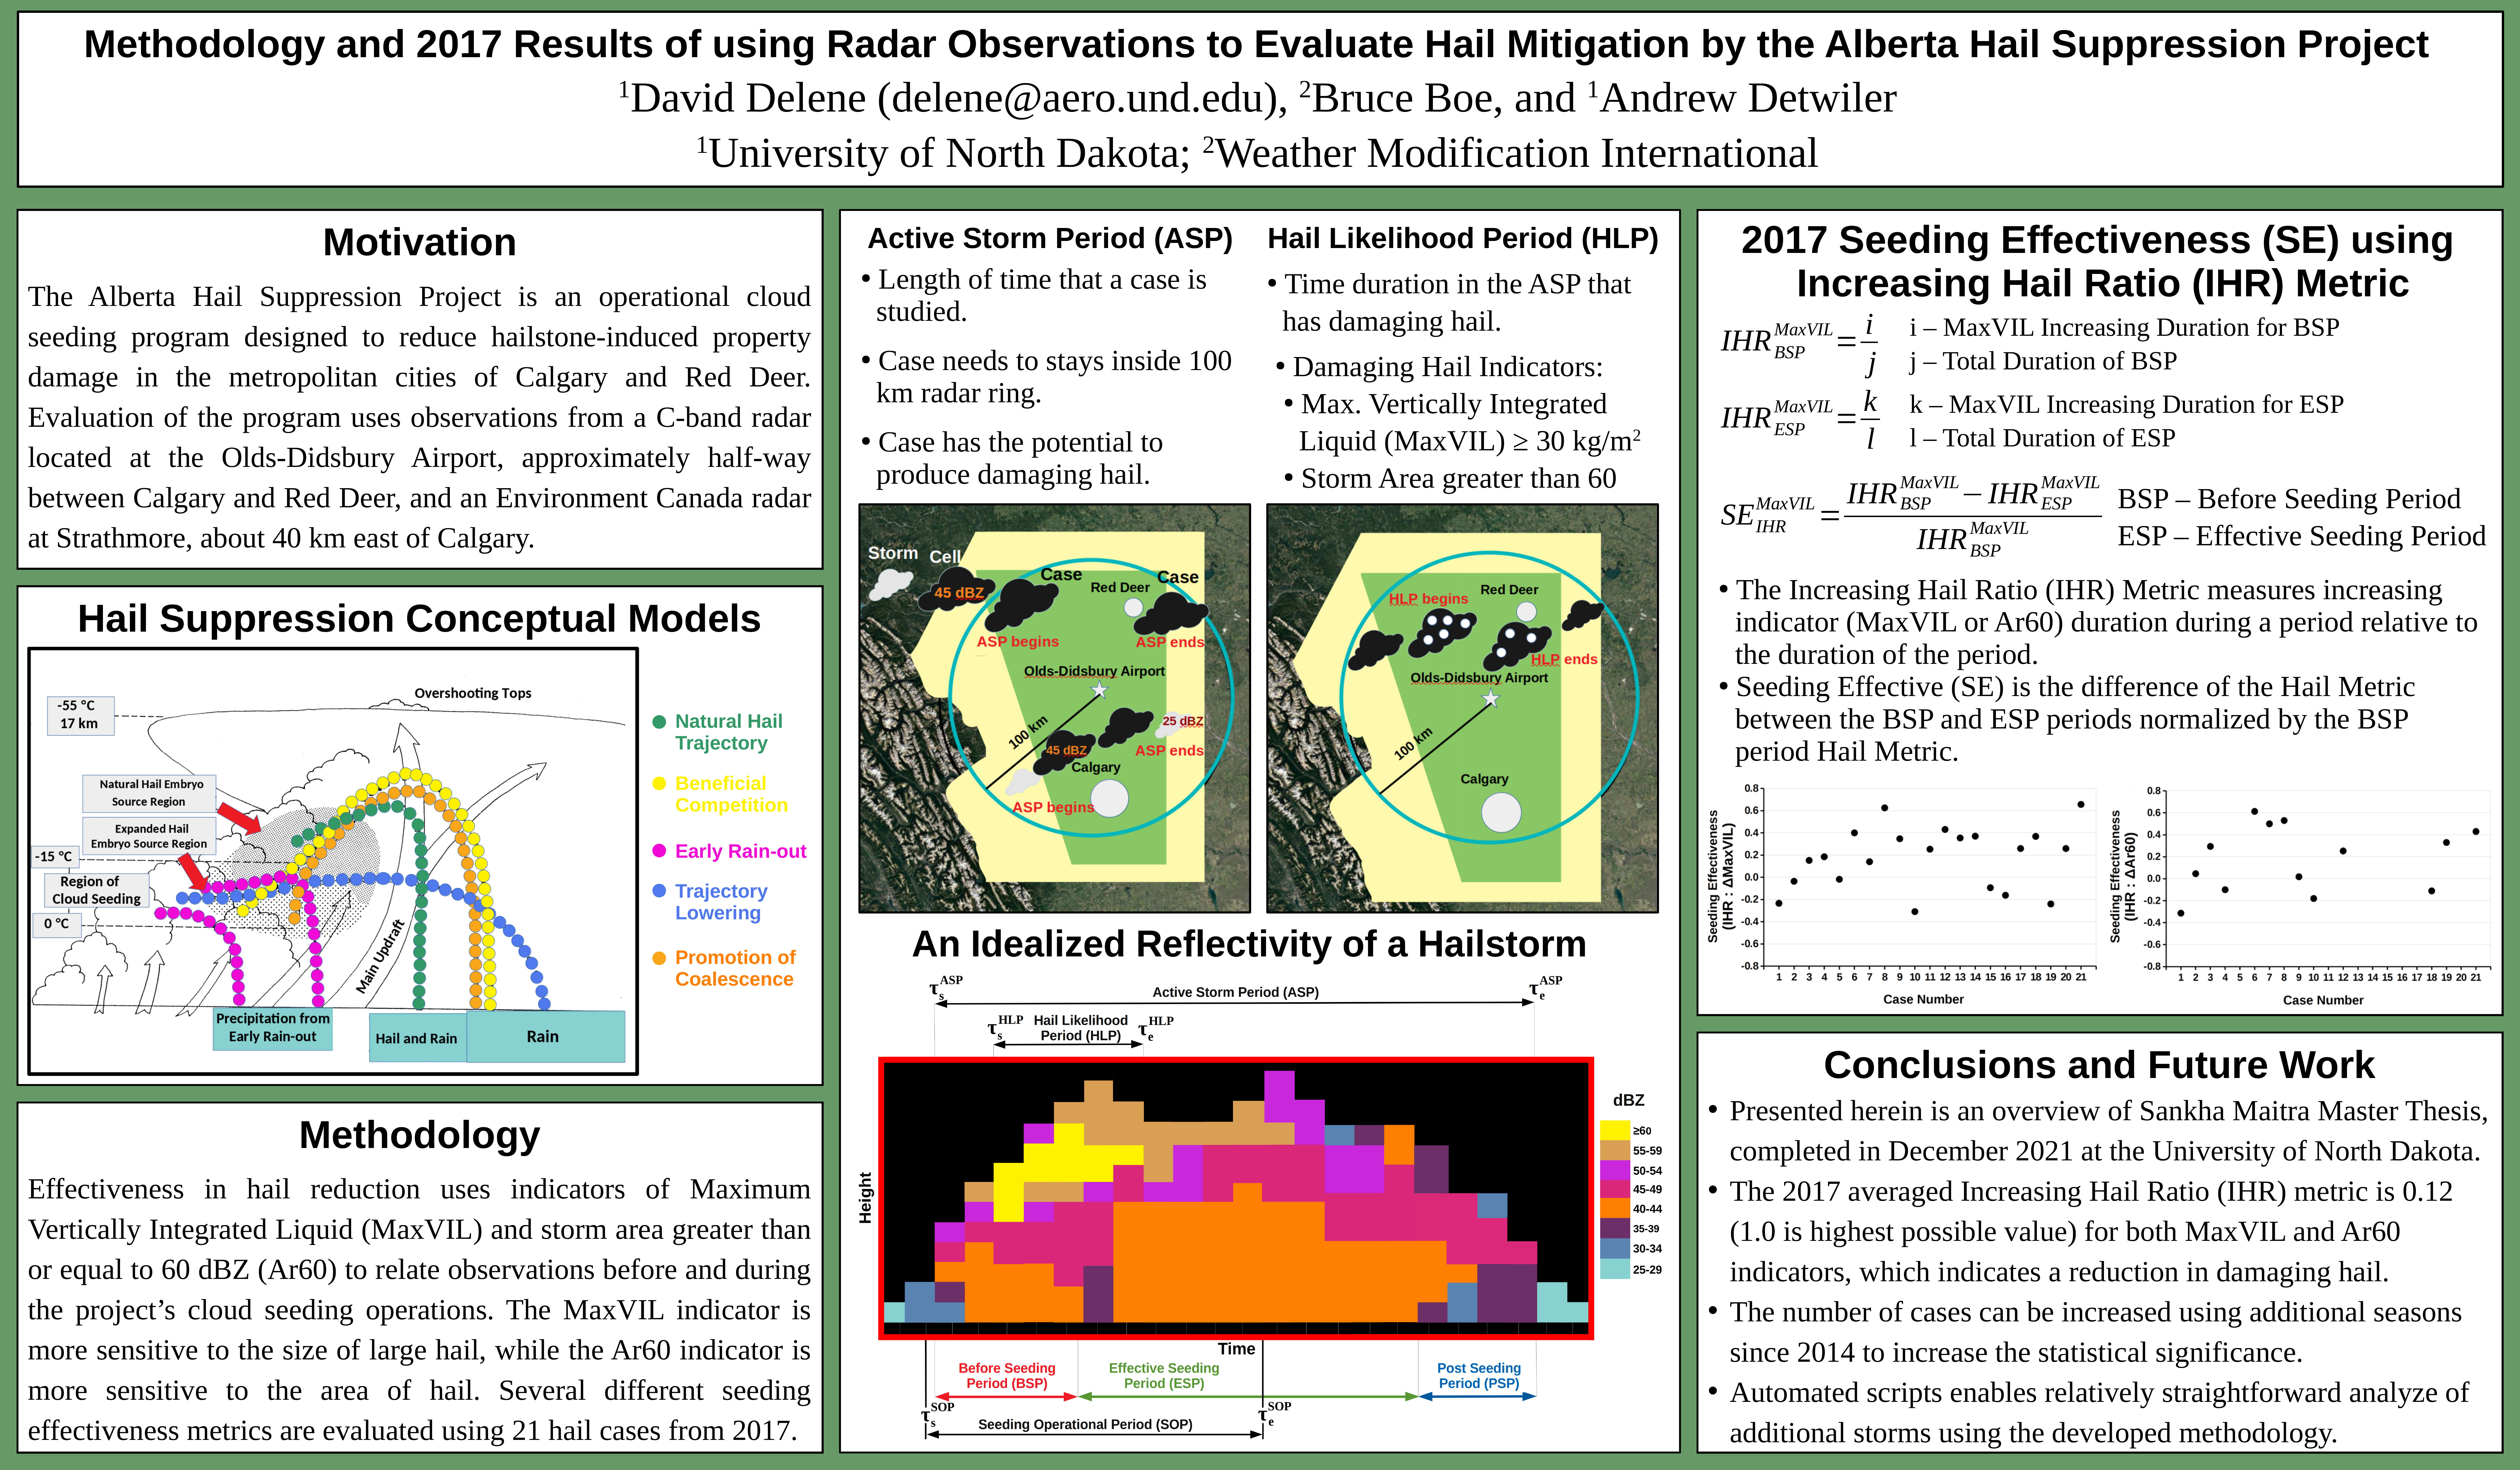

Methodology and 2017 Results of using Radar Observations to Evaluate Hail Mitigation by the Alberta Hail Suppression Project
1David Delene (delene@aero.und.edu), 2Bruce Boe, and 1Andrew Detwiler
1University of North Dakota; 2Weather Modification International
Motivation
The Alberta Hail Suppression Project is an operational cloud seeding program designed to reduce hailstone-induced property damage in the metropolitan cities of Calgary and Red Deer. Evaluation of the program uses observations from a C-band radar located at the Olds-Didsbury Airport, approximately half-way between Calgary and Red Deer, and an Environment Canada radar at Strathmore, about 40 km east of Calgary.
2017 Seeding Effectiveness (SE) using
 Increasing Hail Ratio (IHR) Metric
Active Storm Period (ASP)
 Length of time that a case is studied.
 Case needs to stays inside 100 km radar ring.
 Case has the potential to produce damaging hail.
Hail Likelihood Period (HLP)
 Time duration in the ASP that has damaging hail.
 Damaging Hail Indicators:
 Max. Vertically Integrated Liquid (MaxVIL) ≥ 30 kg/m2
 Storm Area greater than 60 dBZ
i – MaxVIL Increasing Duration for BSP
j – Total Duration of BSP
k – MaxVIL Increasing Duration for ESP
l – Total Duration of ESP
BSP – Before Seeding Period
ESP – Effective Seeding Period
 The Increasing Hail Ratio (IHR) Metric measures increasing indicator (MaxVIL or Ar60) duration during a period relative to the duration of the period.
 Seeding Effective (SE) is the difference of the Hail Metric between the BSP and ESP periods normalized by the BSP period Hail Metric.
Hail Suppression Conceptual Models
Natural Hail
Trajectory
Beneficial
Competition
Early Rain-out
Trajectory
Lowering
Promotion of
Coalescence
Conclusions and Future Work
Presented herein is an overview of Sankha Maitra Master Thesis, completed in December 2021 at the University of North Dakota.
The 2017 averaged Increasing Hail Ratio (IHR) metric is 0.12 (1.0 is highest possible value) for both MaxVIL and Ar60 indicators, which indicates a reduction in damaging hail.
The number of cases can be increased using additional seasons since 2014 to increase the statistical significance.
Automated scripts enables relatively straightforward analyze of additional storms using the developed methodology.
Methodology
Effectiveness in hail reduction uses indicators of Maximum Vertically Integrated Liquid (MaxVIL) and storm area greater than or equal to 60 dBZ (Ar60) to relate observations before and during the project’s cloud seeding operations. The MaxVIL indicator is more sensitive to the size of large hail, while the Ar60 indicator is more sensitive to the area of hail. Several different seeding effectiveness metrics are evaluated using 21 hail cases from 2017.